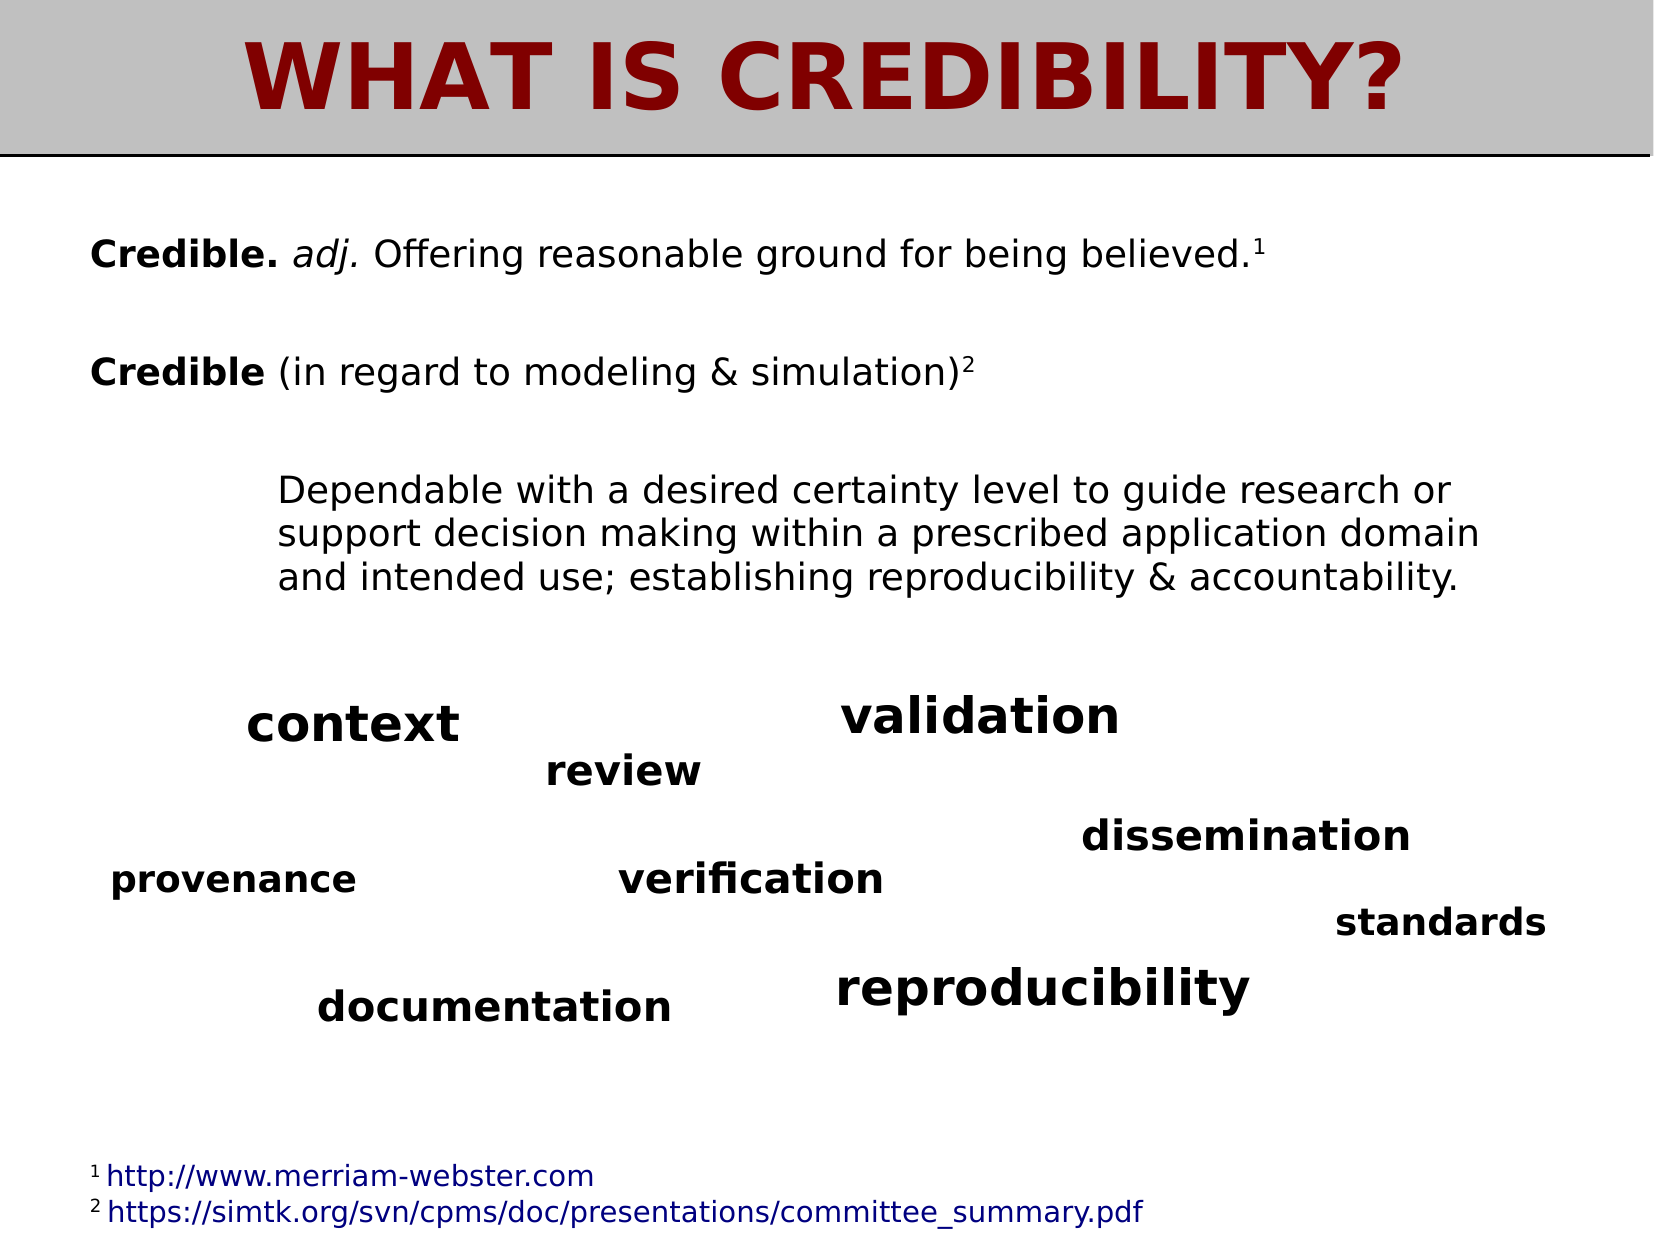

WHAT IS CREDIBILITY?
Credible. adj. Offering reasonable ground for being believed.1
Credible (in regard to modeling & simulation)2
Dependable with a desired certainty level to guide research or support decision making within a prescribed application domain and intended use; establishing reproducibility & accountability.
validation
context
review
dissemination
verification
provenance
standards
reproducibility
documentation
1 http://www.merriam-webster.com
2 https://simtk.org/svn/cpms/doc/presentations/committee_summary.pdf